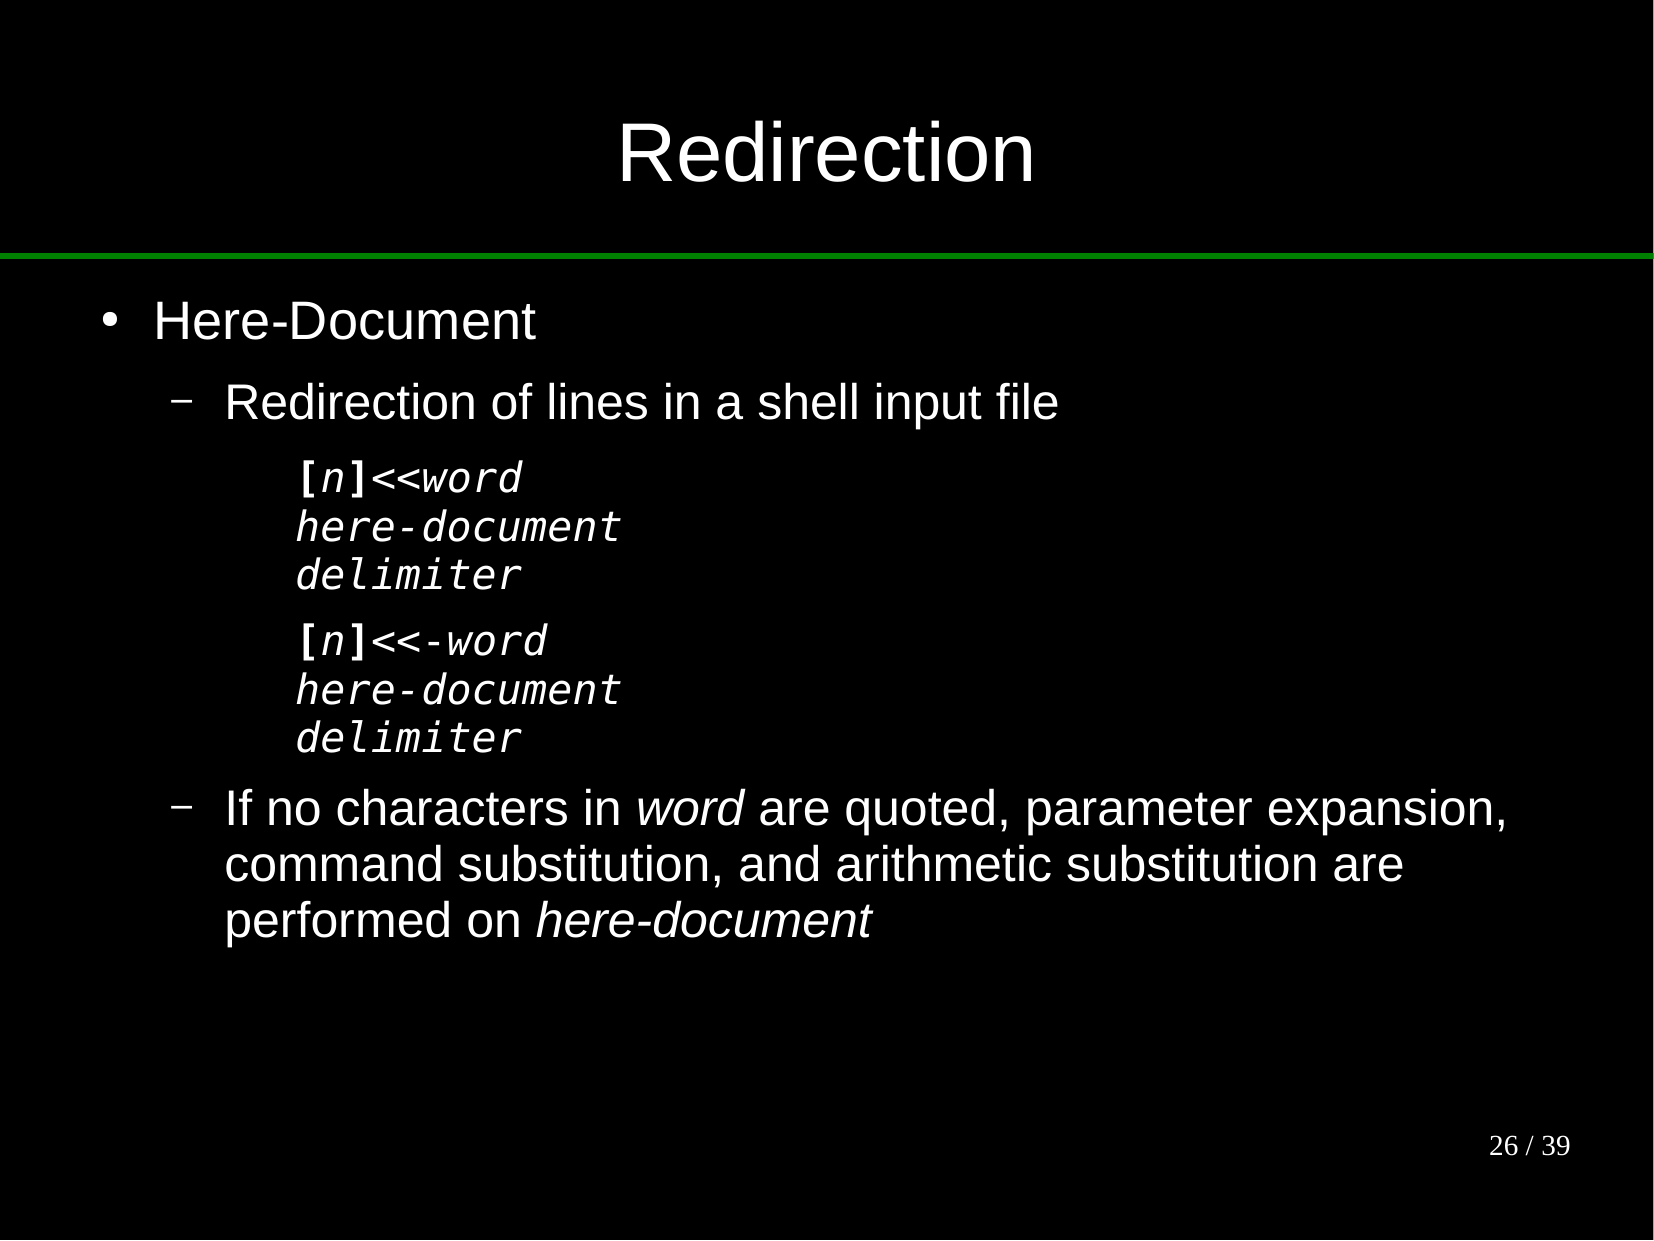

# Redirection
Here-Document
Redirection of lines in a shell input file
[n]<<word
here-document
delimiter
[n]<<-word
here-document
delimiter
If no characters in word are quoted, parameter expansion, command substitution, and arithmetic substitution are performed on here-document
26